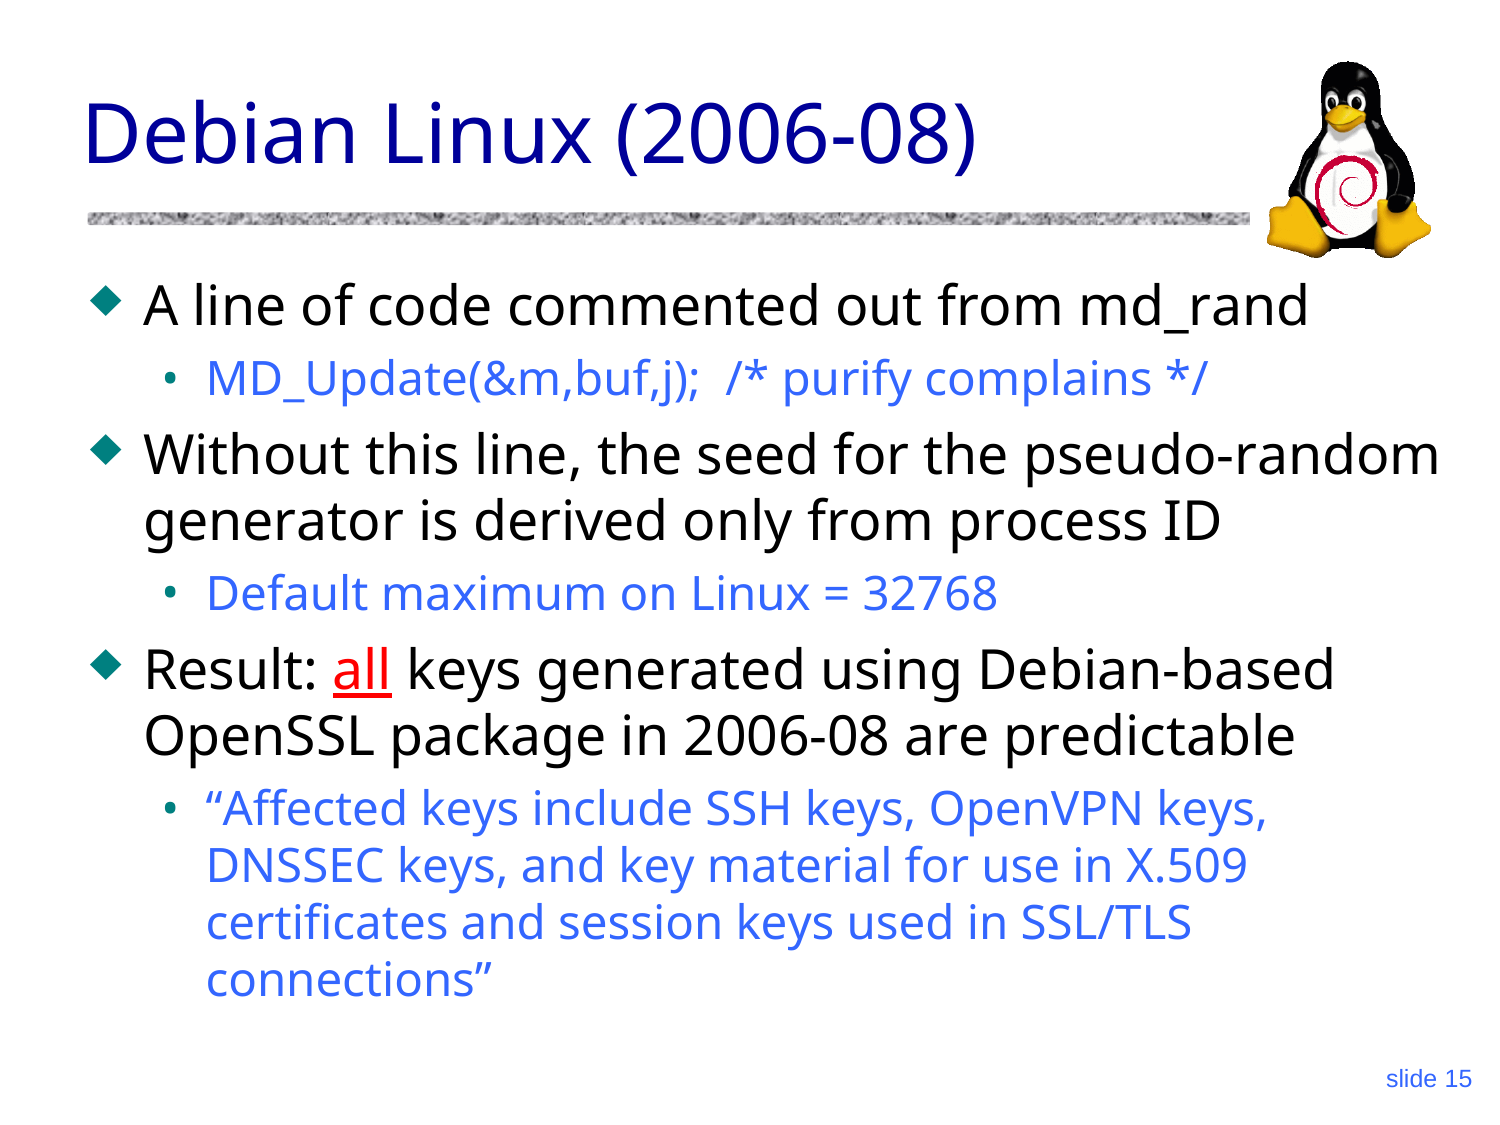

# Debian Linux (2006-08)
A line of code commented out from md_rand
MD_Update(&m,buf,j); /* purify complains */
Without this line, the seed for the pseudo-random generator is derived only from process ID
Default maximum on Linux = 32768
Result: all keys generated using Debian-based OpenSSL package in 2006-08 are predictable
“Affected keys include SSH keys, OpenVPN keys, DNSSEC keys, and key material for use in X.509 certificates and session keys used in SSL/TLS connections”
slide